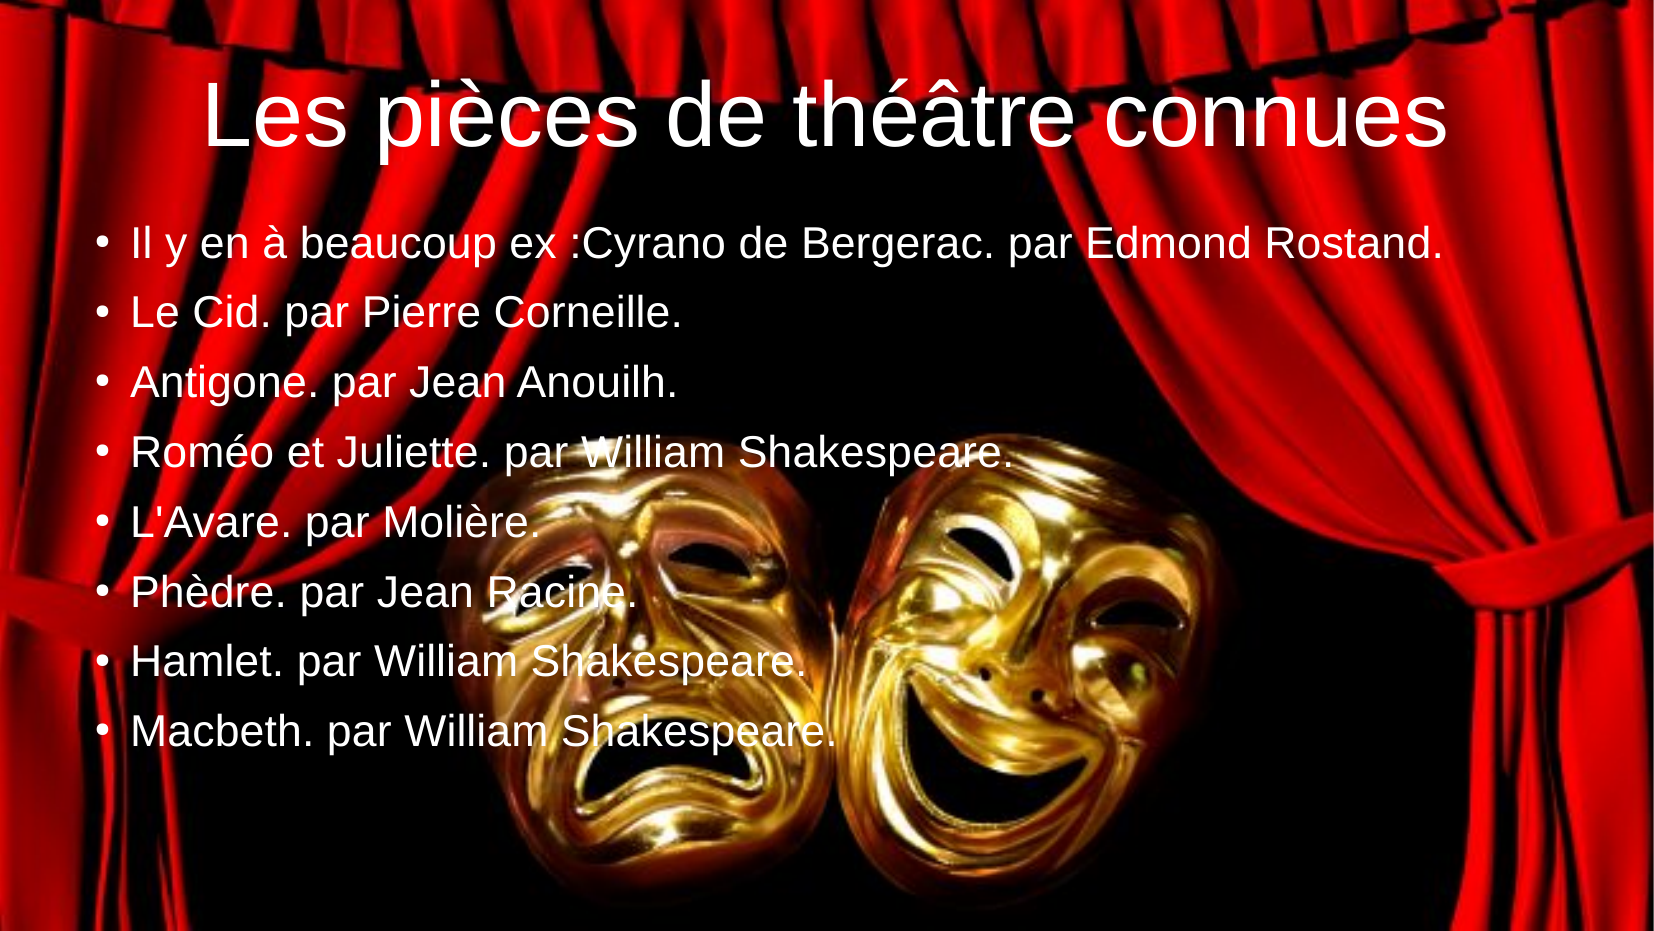

# Les pièces de théâtre connues
Il y en à beaucoup ex :Cyrano de Bergerac. par Edmond Rostand.
Le Cid. par Pierre Corneille.
Antigone. par Jean Anouilh.
Roméo et Juliette. par William Shakespeare.
L'Avare. par Molière.
Phèdre. par Jean Racine.
Hamlet. par William Shakespeare.
Macbeth. par William Shakespeare.